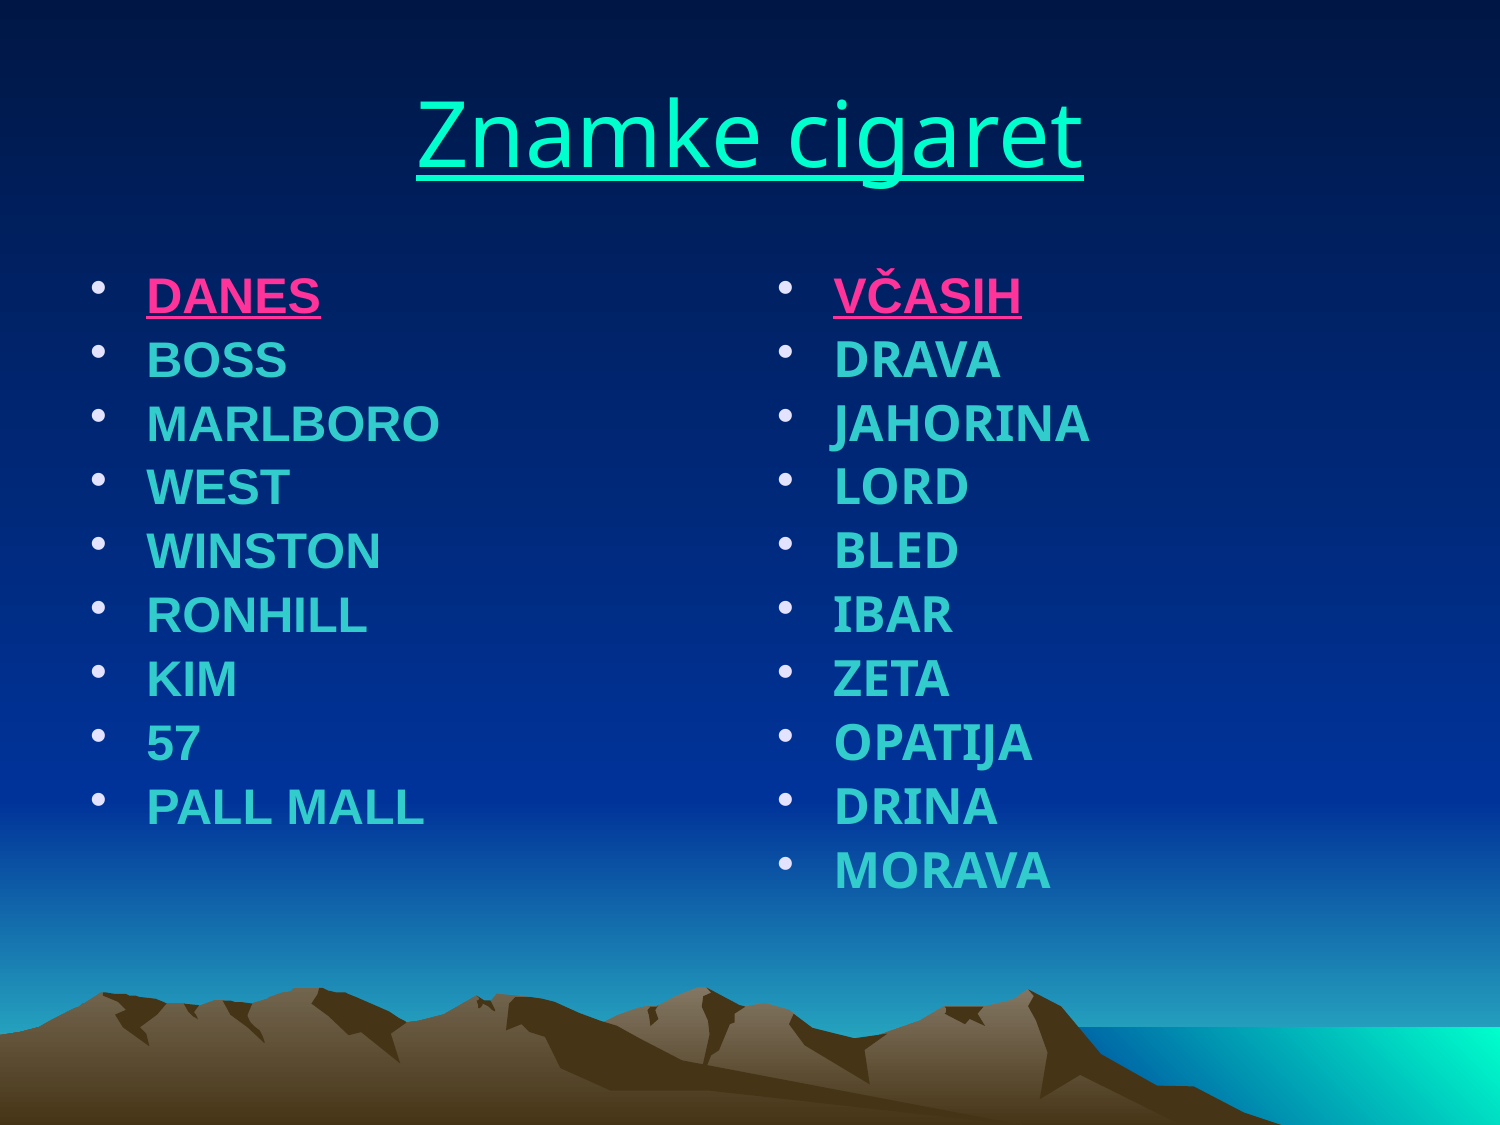

# Znamke cigaret
DANES
BOSS
MARLBORO
WEST
WINSTON
RONHILL
KIM
57
PALL MALL
VČASIH
DRAVA
JAHORINA
LORD
BLED
IBAR
ZETA
OPATIJA
DRINA
MORAVA